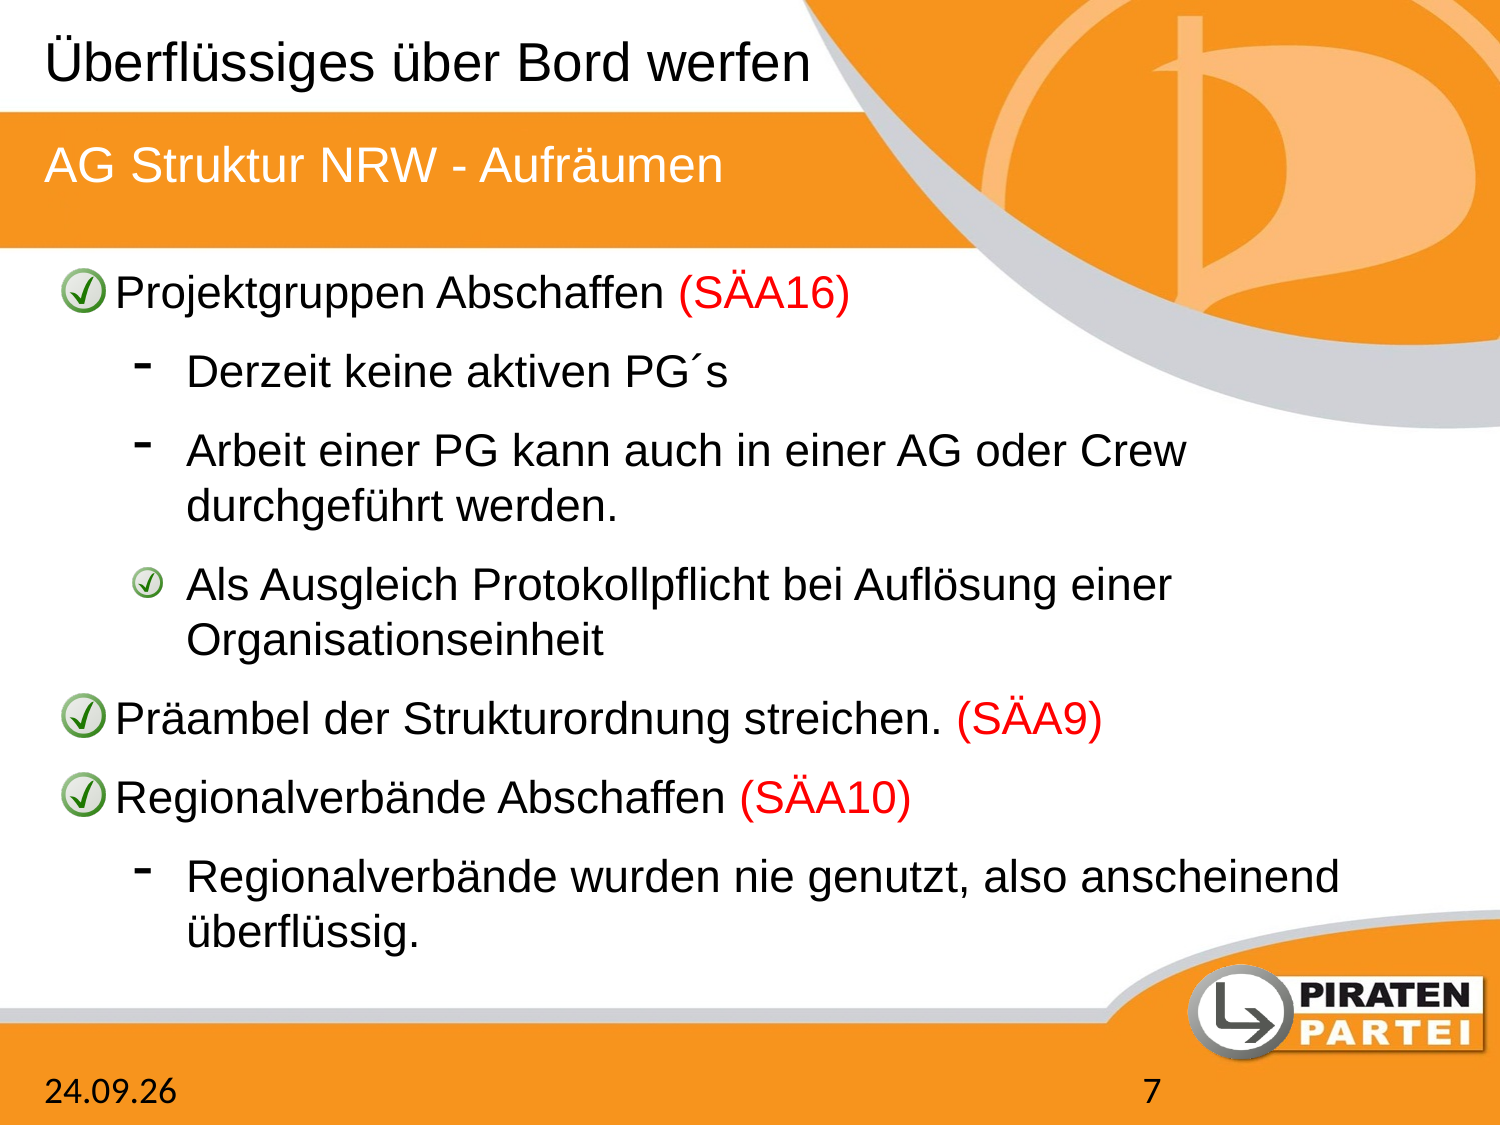

Überflüssiges über Bord werfen
AG Struktur NRW - Aufräumen
# Projektgruppen Abschaffen (SÄA16)
Derzeit keine aktiven PG´s
Arbeit einer PG kann auch in einer AG oder Crew durchgeführt werden.
Als Ausgleich Protokollpflicht bei Auflösung einer Organisationseinheit
Präambel der Strukturordnung streichen. (SÄA9)
Regionalverbände Abschaffen (SÄA10)
Regionalverbände wurden nie genutzt, also anscheinend überflüssig.